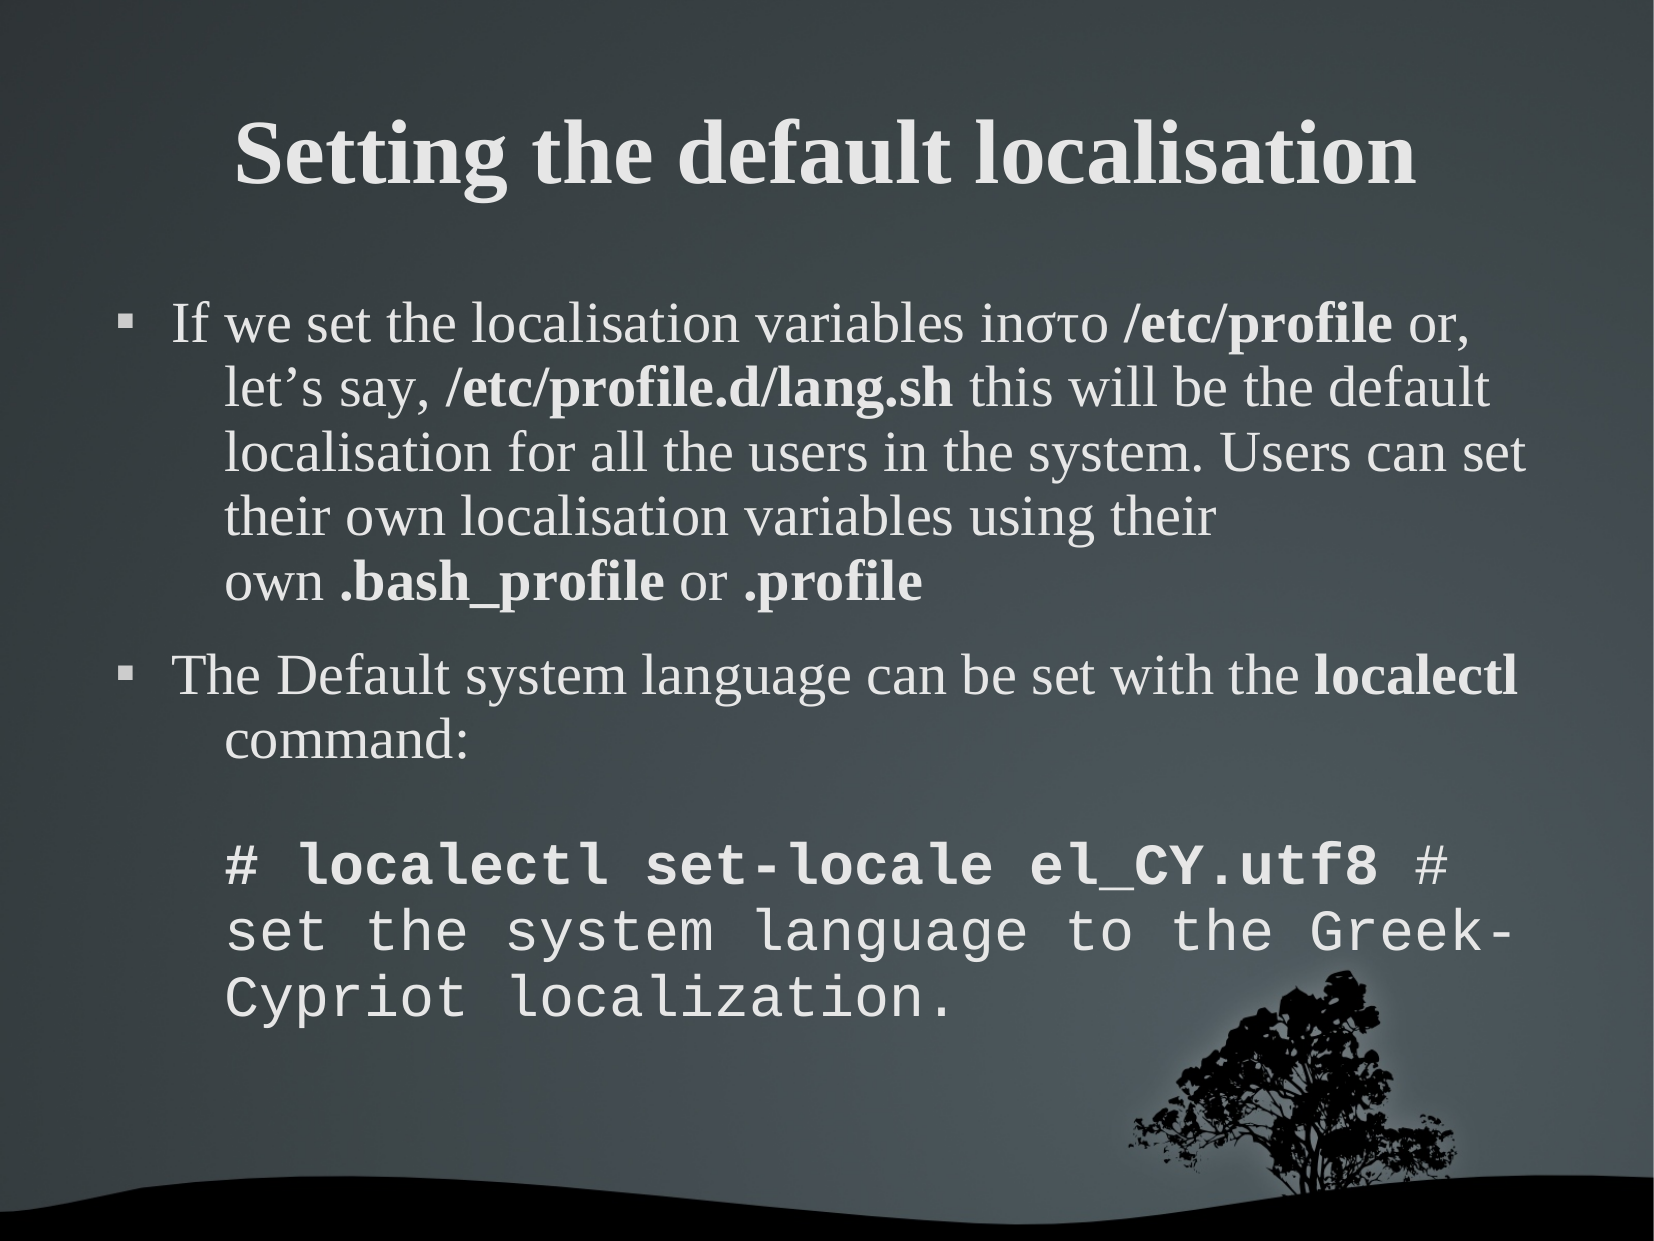

# Setting the default localisation
If we set the localisation variables inστο /etc/profile or, let’s say, /etc/profile.d/lang.sh this will be the default localisation for all the users in the system. Users can set their own localisation variables using their own .bash_profile or .profile
The Default system language can be set with the localectl command:
# localectl set-locale el_CY.utf8 # set the system language to the Greek-Cypriot localization.